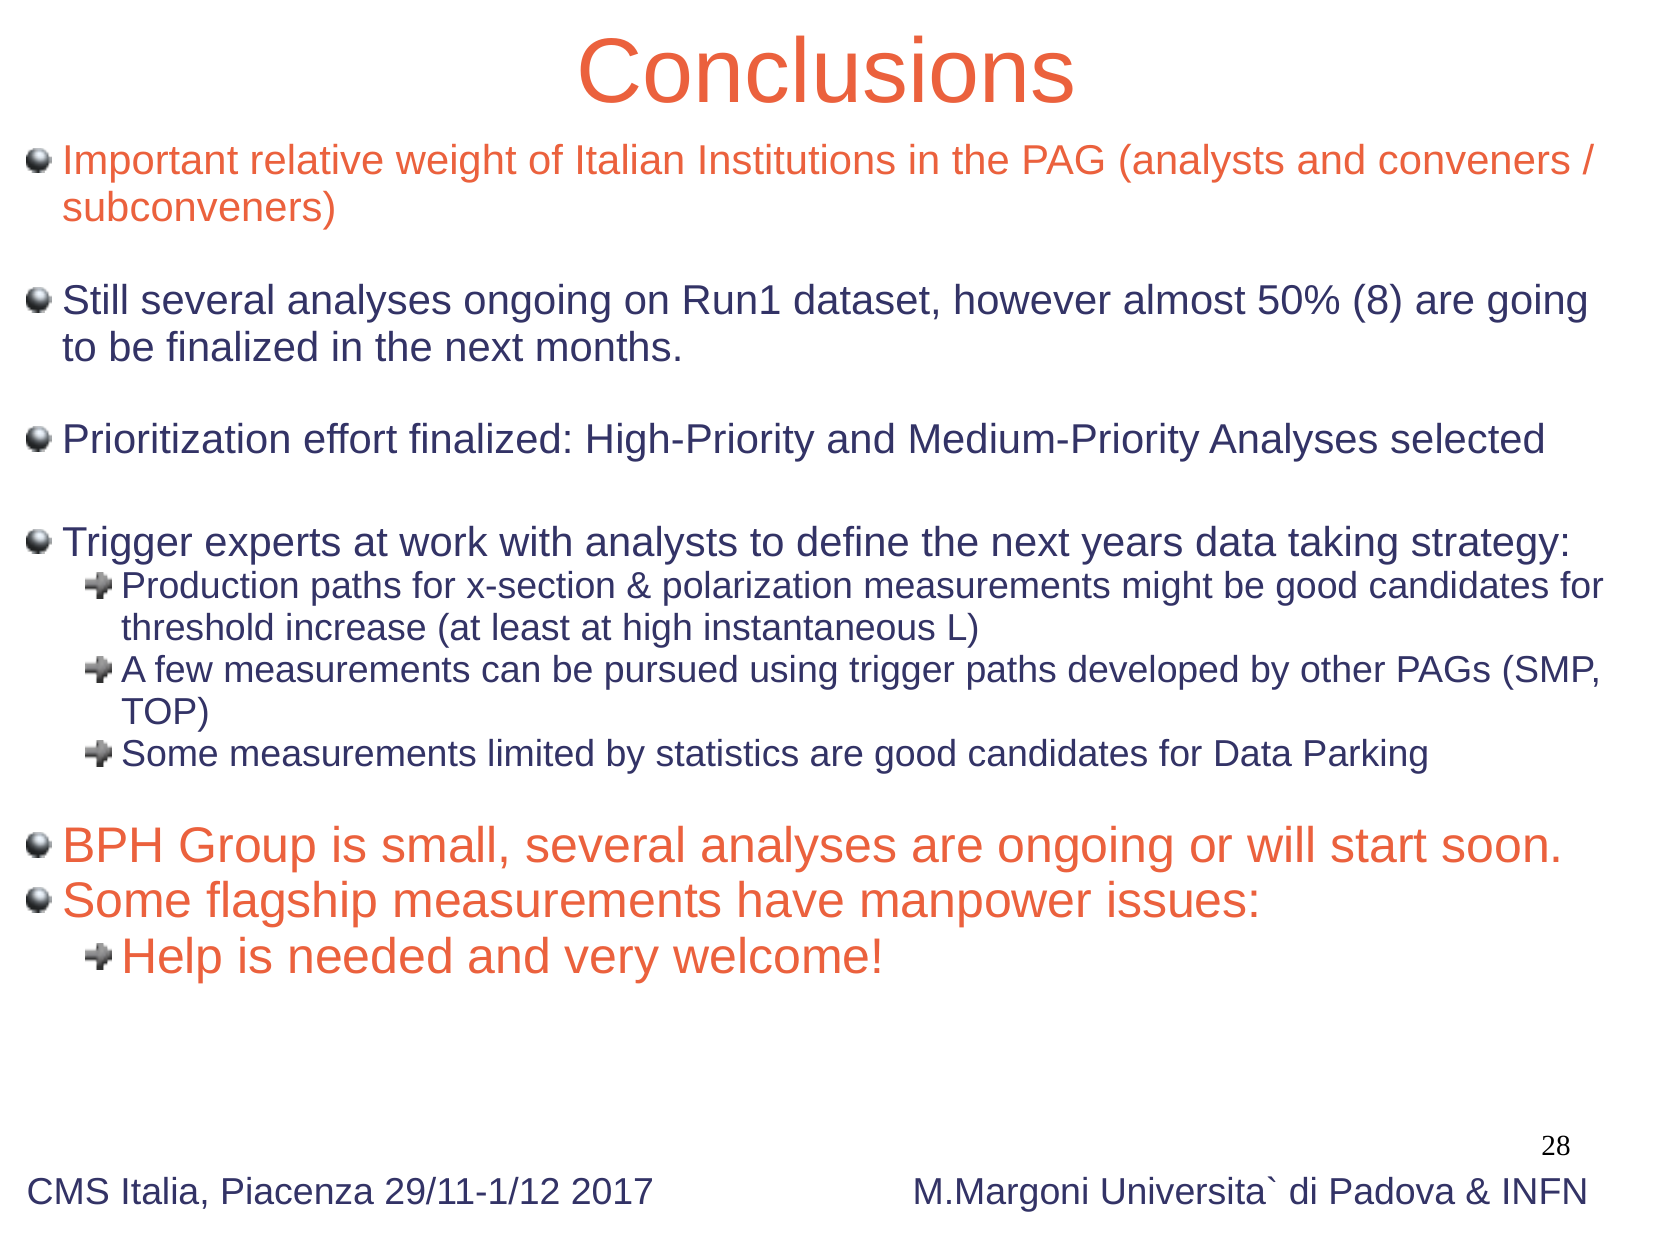

# Conclusions
Important relative weight of Italian Institutions in the PAG (analysts and conveners / subconveners)
Still several analyses ongoing on Run1 dataset, however almost 50% (8) are going to be finalized in the next months.
Prioritization effort finalized: High-Priority and Medium-Priority Analyses selected
Trigger experts at work with analysts to define the next years data taking strategy:
Production paths for x-section & polarization measurements might be good candidates for threshold increase (at least at high instantaneous L)
A few measurements can be pursued using trigger paths developed by other PAGs (SMP, TOP)
Some measurements limited by statistics are good candidates for Data Parking
BPH Group is small, several analyses are ongoing or will start soon.
Some flagship measurements have manpower issues:
Help is needed and very welcome!
28
CMS Italia, Piacenza 29/11-1/12 2017				M.Margoni Universita` di Padova & INFN